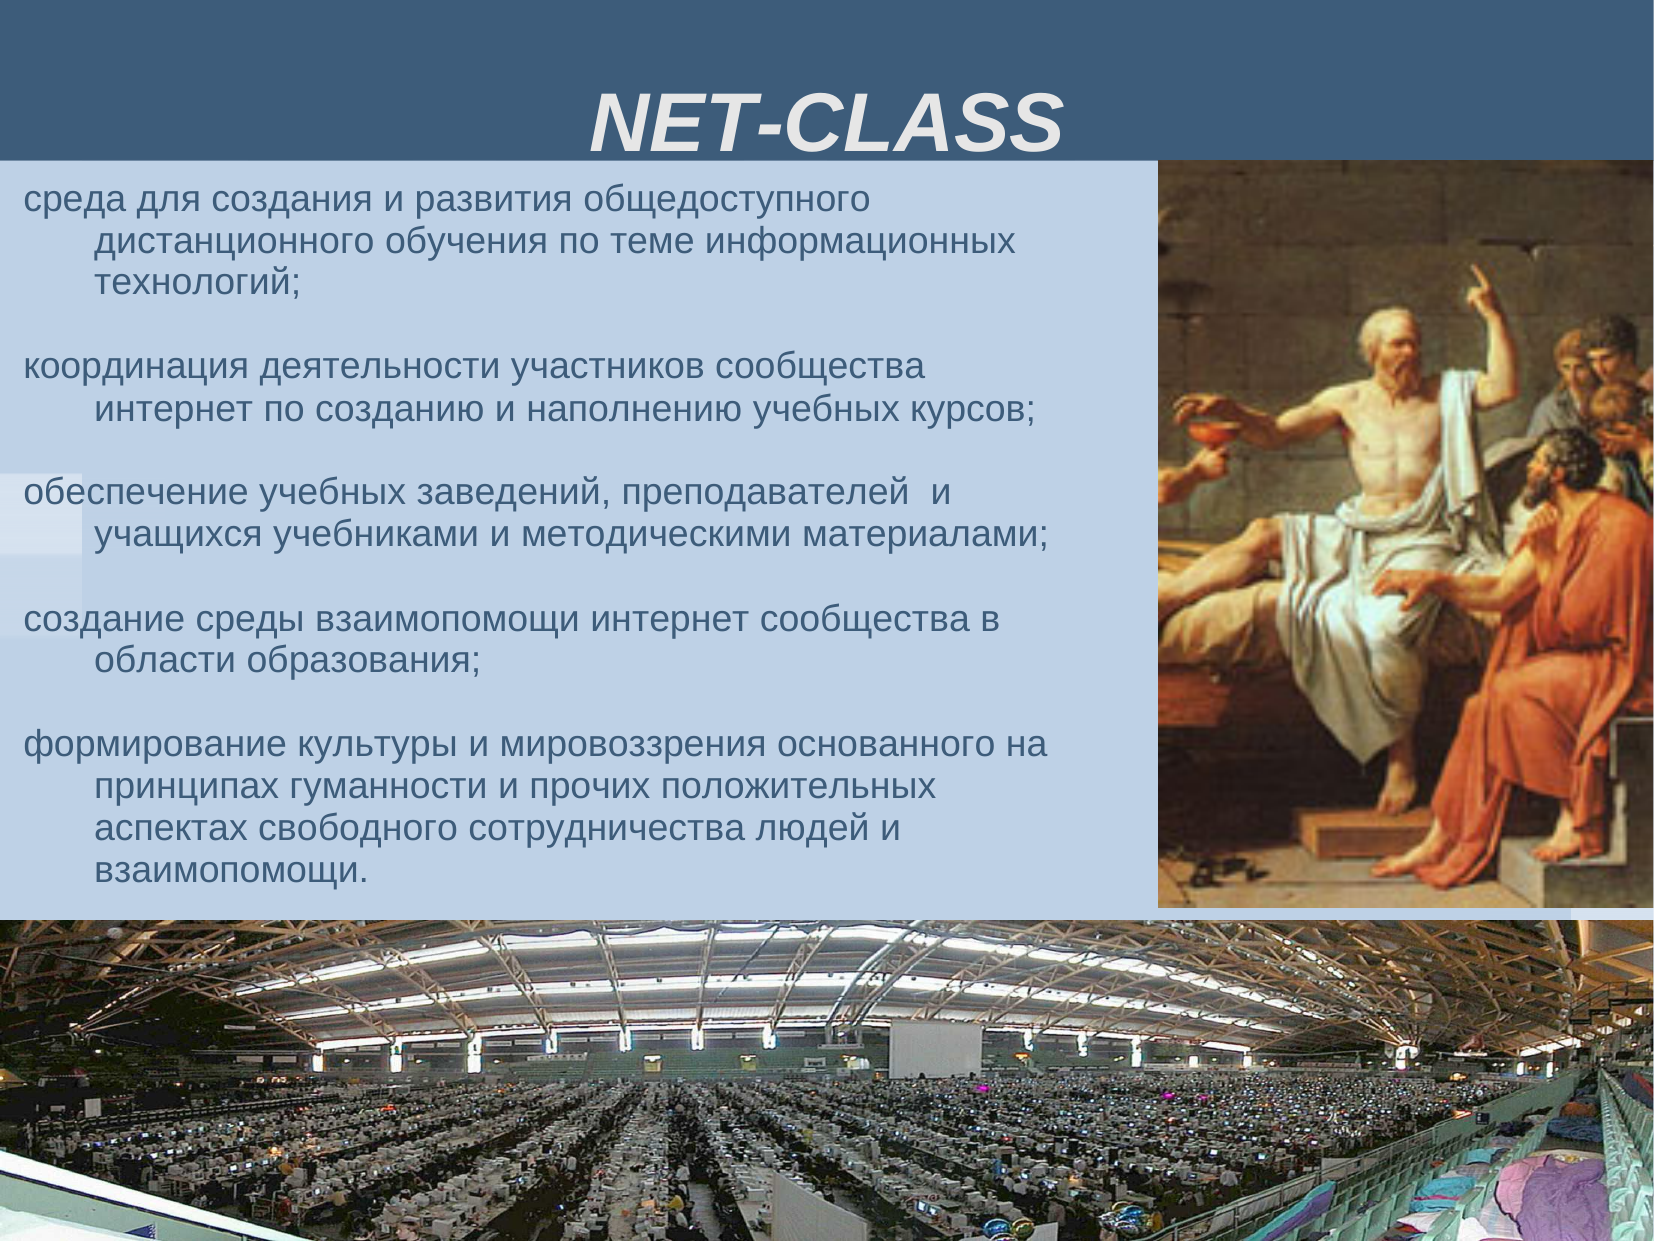

# NET-CLASS
среда для создания и развития общедоступного дистанционного обучения по теме информационных технологий;
координация деятельности участников сообщества интернет по созданию и наполнению учебных курсов;
обеспечение учебных заведений, преподавателей и учащихся учебниками и методическими материалами;
создание среды взаимопомощи интернет сообщества в области образования;
формирование культуры и мировоззрения основанного на принципах гуманности и прочих положительных аспектах свободного сотрудничества людей и взаимопомощи.